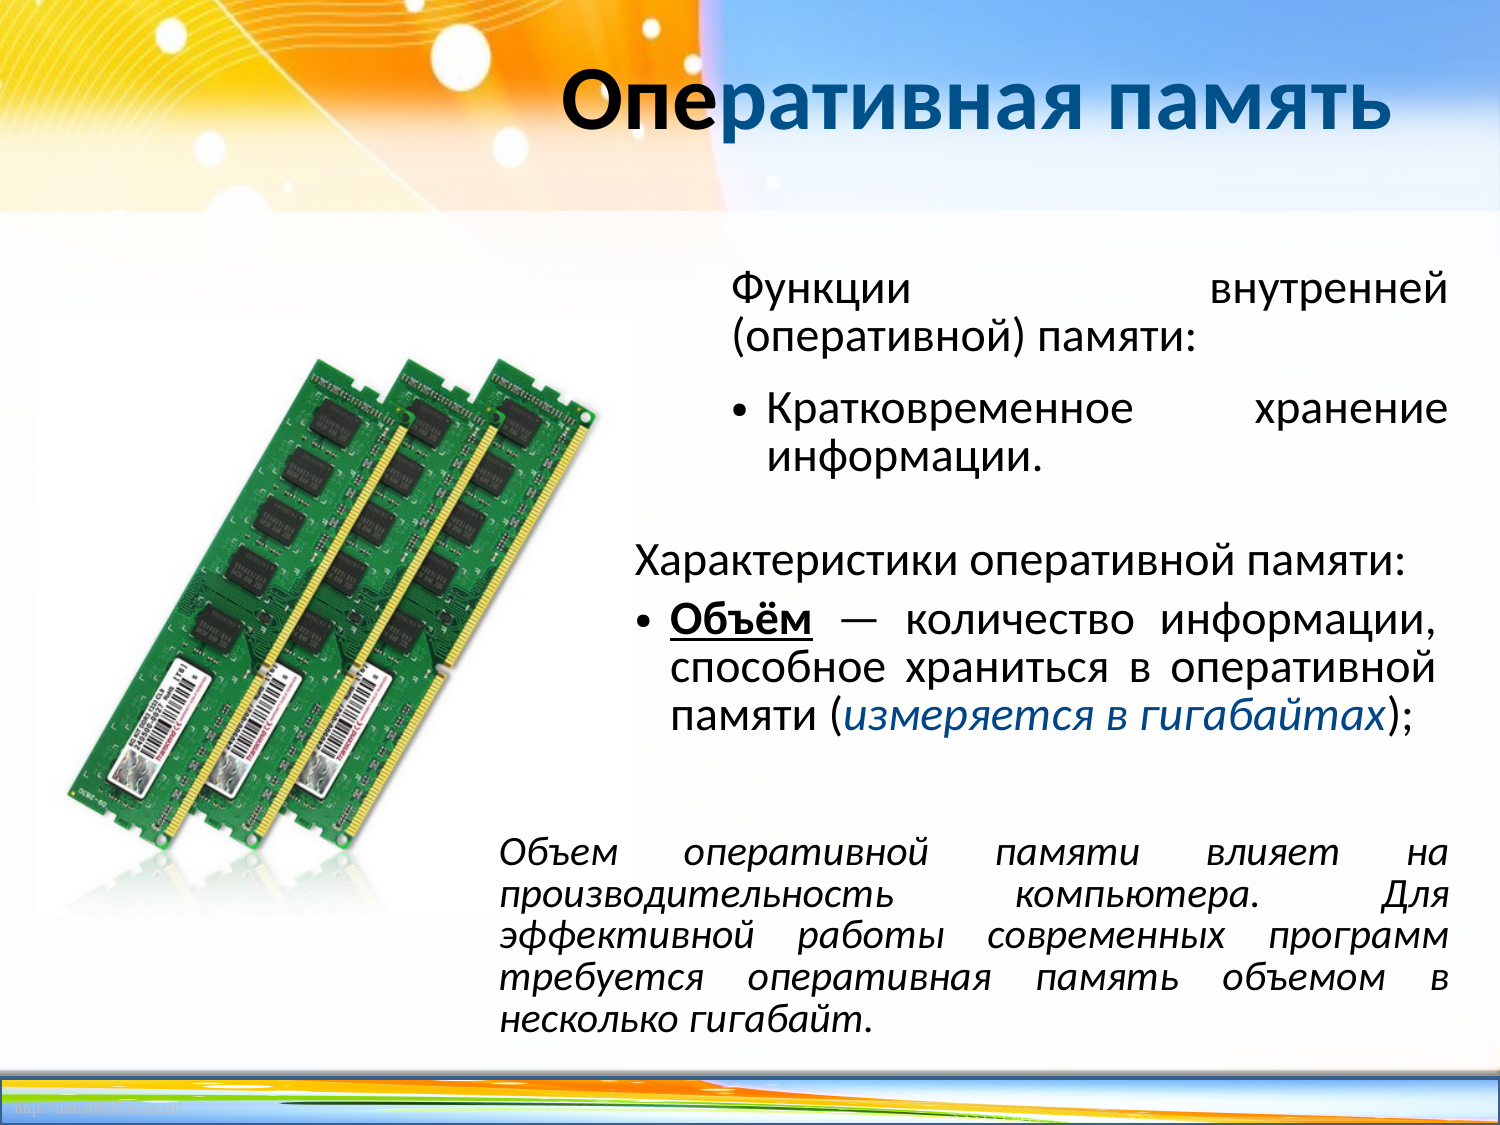

# Оперативная память
Функции внутренней (оперативной) памяти:
Кратковременное хранение информации.
Характеристики оперативной памяти:
Объём — количество информации, способное храниться в оперативной памяти (измеряется в гигабайтах);
Объем оперативной памяти влияет на производительность компьютера. Для эффективной работы современных программ требуется оперативная память объемом в несколько гигабайт.